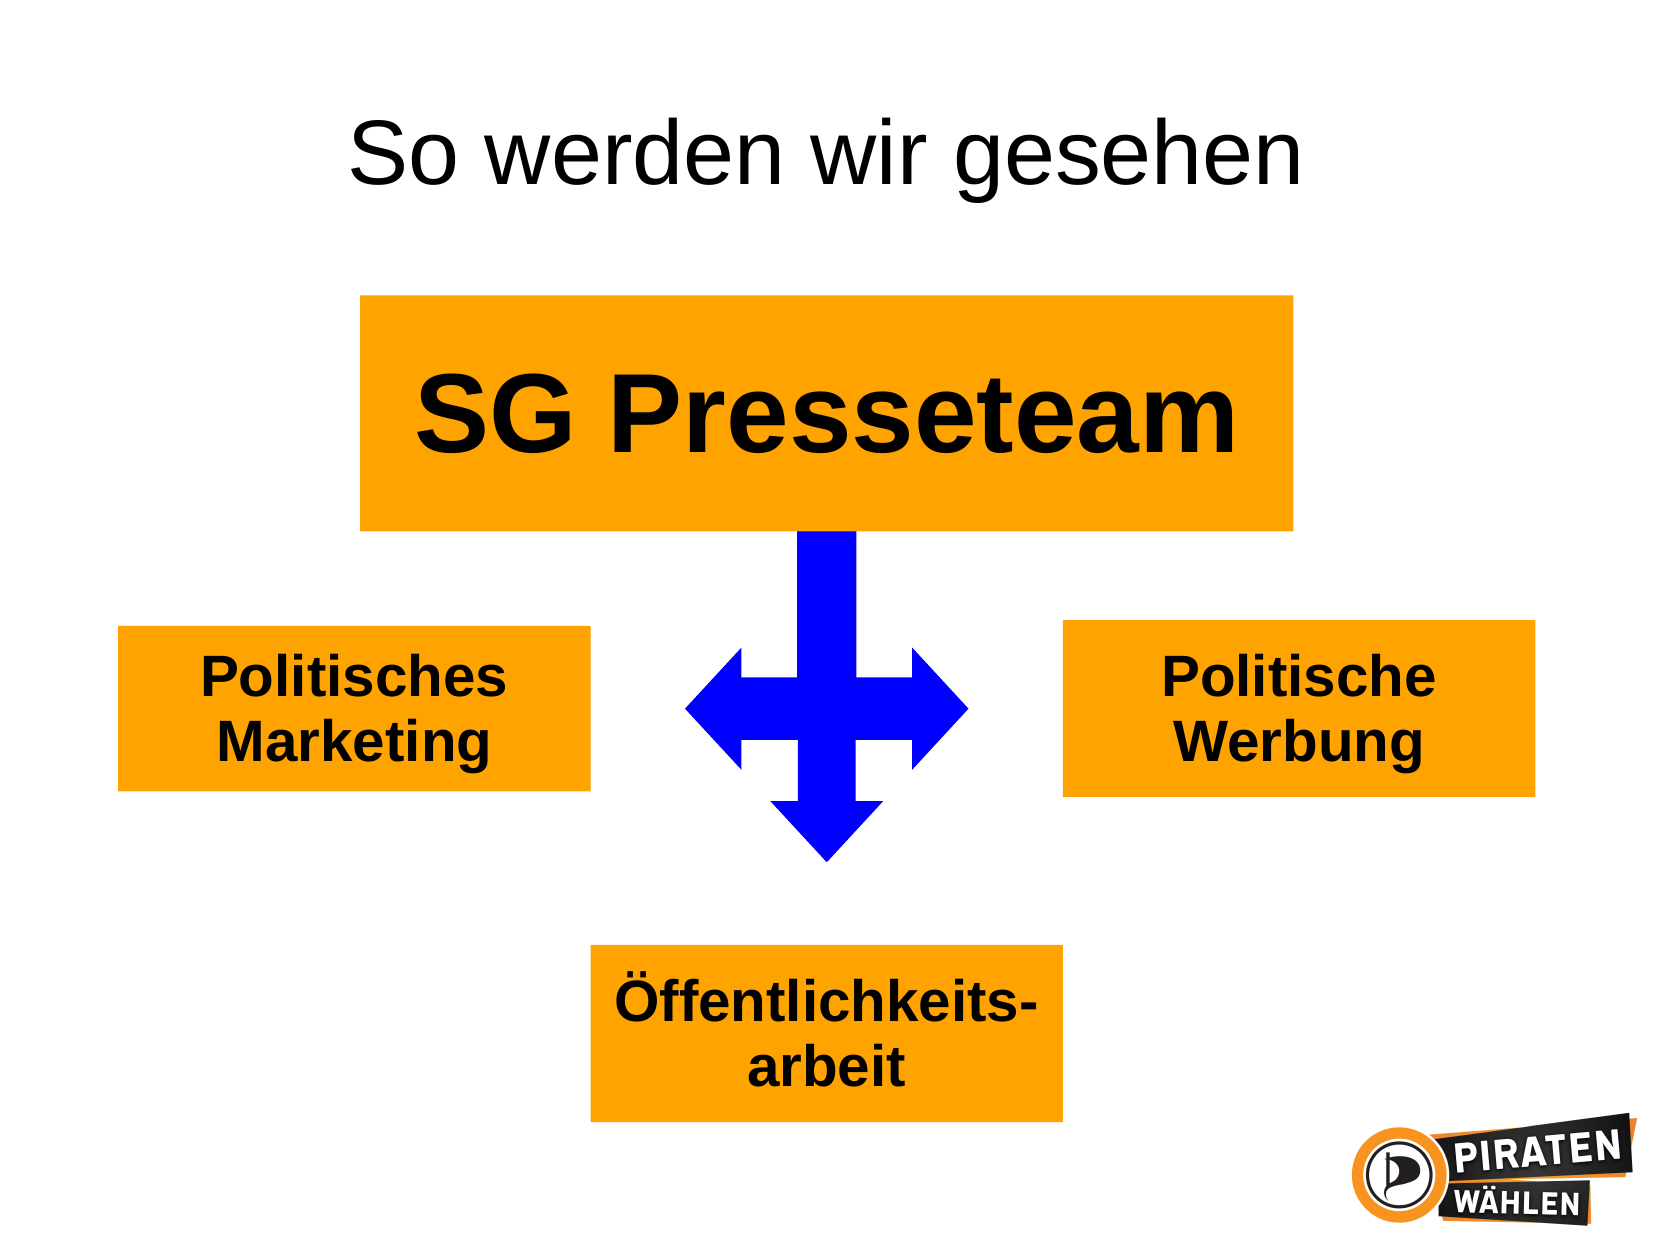

# So werden wir gesehen
SG Presseteam
Politische
Werbung
Politisches
Marketing
Öffentlichkeits-
arbeit